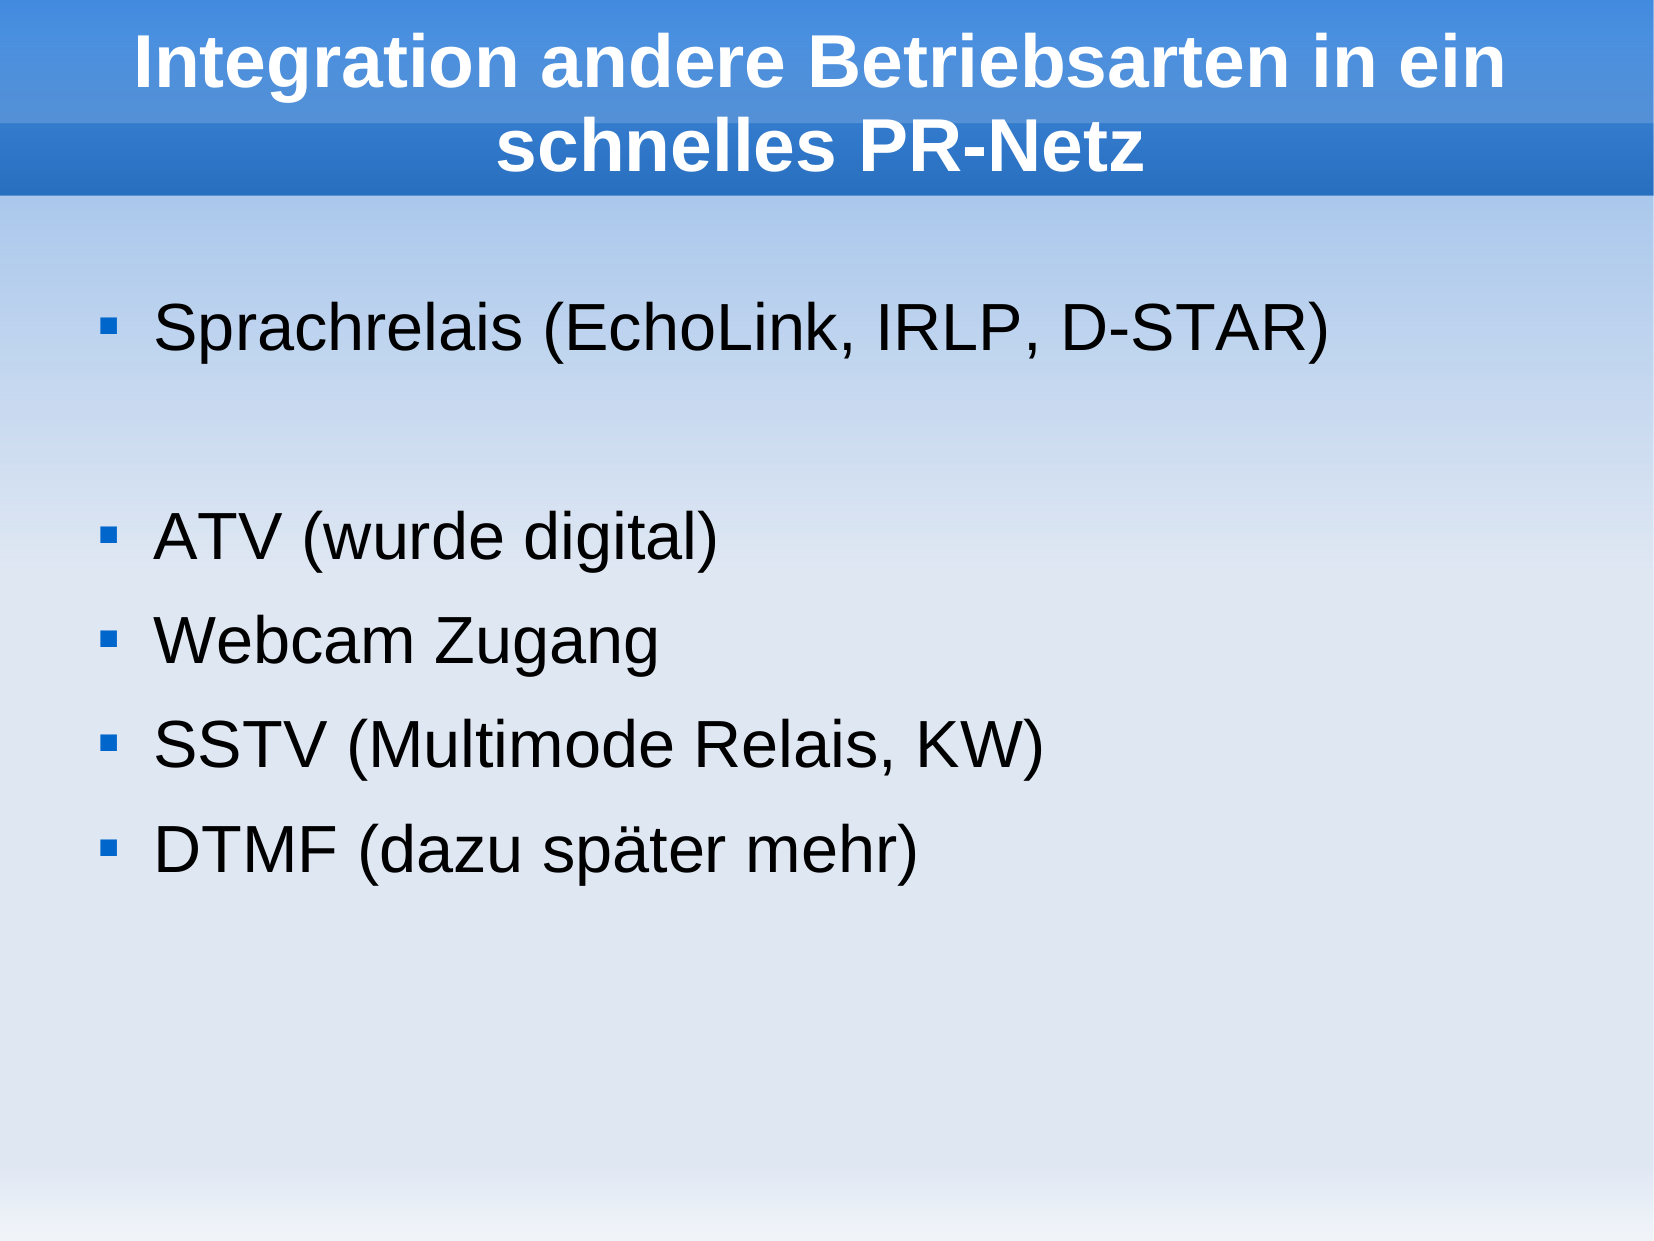

# Integration andere Betriebsarten in ein schnelles PR-Netz
Sprachrelais (EchoLink, IRLP, D-STAR)
ATV (wurde digital)
Webcam Zugang
SSTV (Multimode Relais, KW)
DTMF (dazu später mehr)